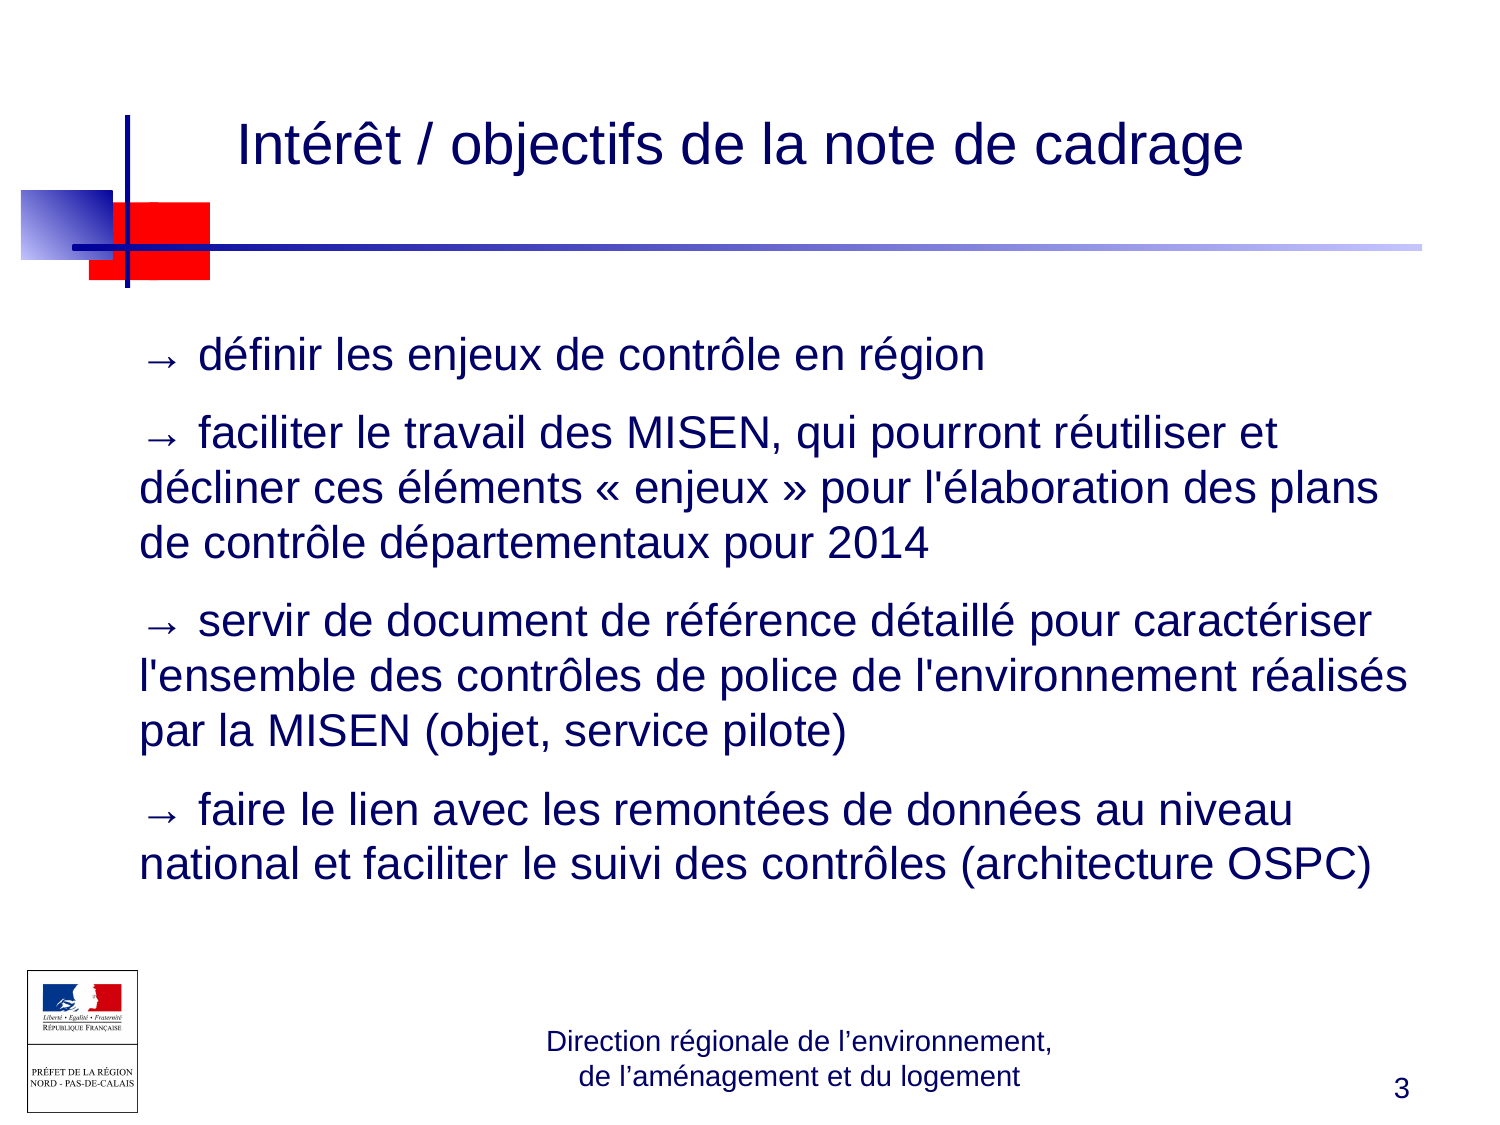

Intérêt / objectifs de la note de cadrage
# → définir les enjeux de contrôle en région
→ faciliter le travail des MISEN, qui pourront réutiliser et décliner ces éléments « enjeux » pour l'élaboration des plans de contrôle départementaux pour 2014
→ servir de document de référence détaillé pour caractériser l'ensemble des contrôles de police de l'environnement réalisés par la MISEN (objet, service pilote)
→ faire le lien avec les remontées de données au niveau national et faciliter le suivi des contrôles (architecture OSPC)
3